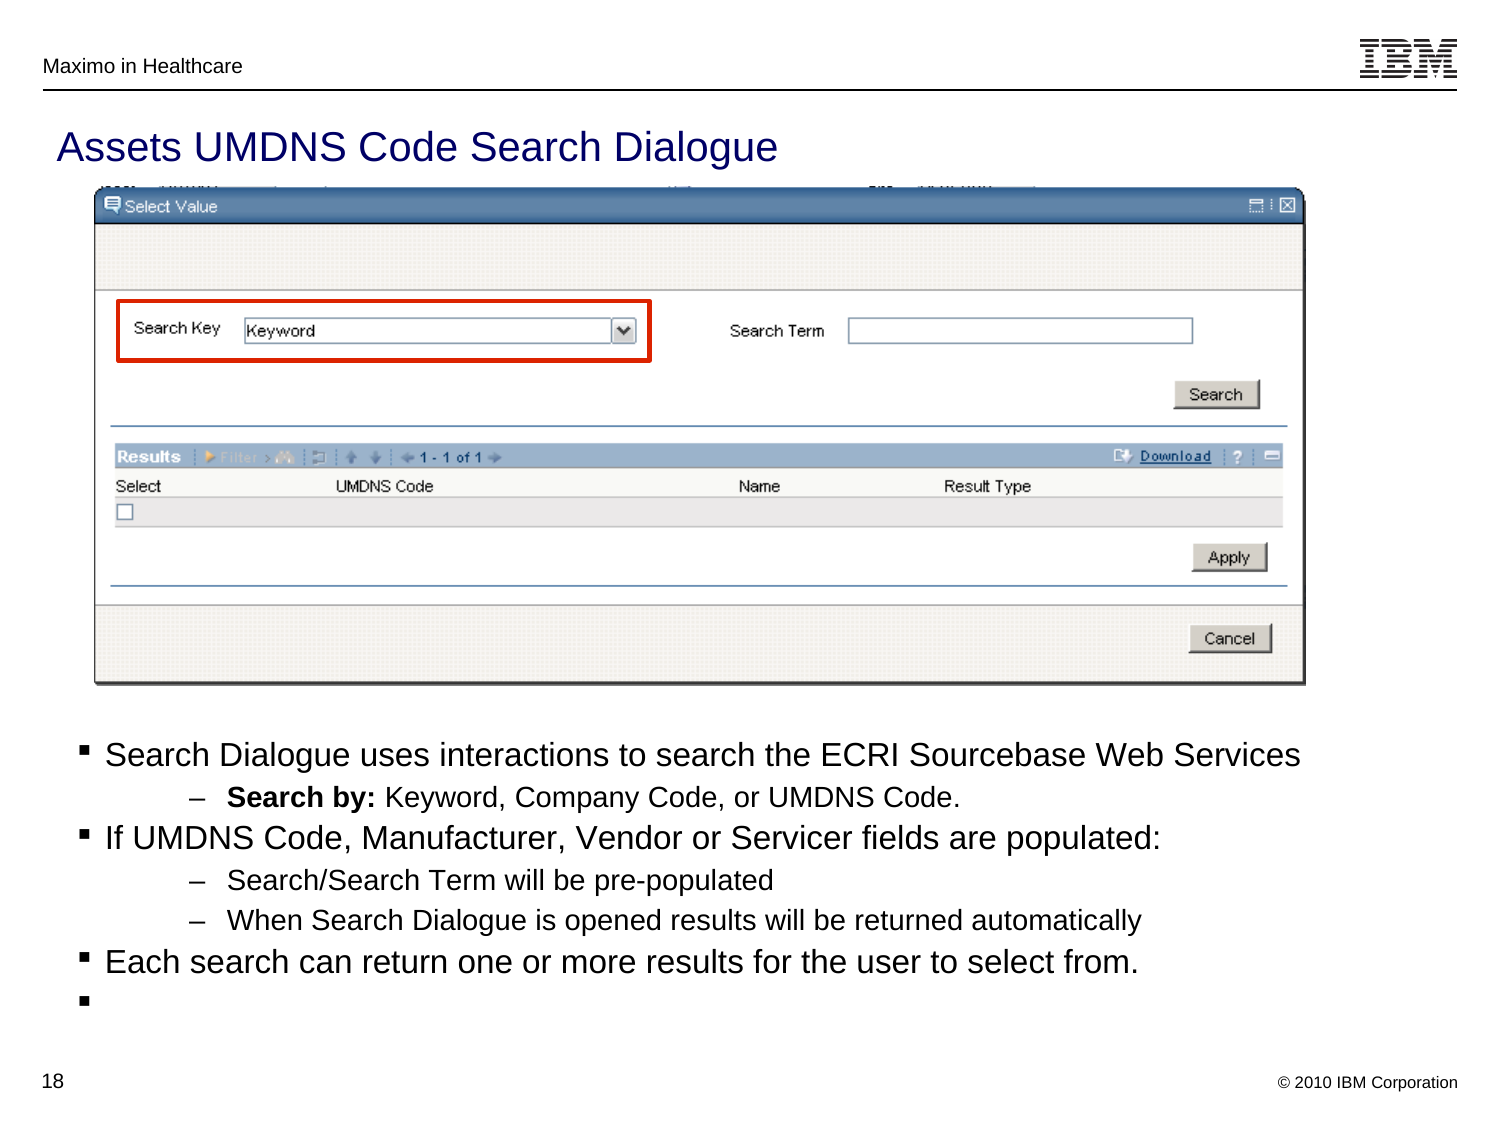

# Assets UMDNS Code Search Dialogue
Search Dialogue uses interactions to search the ECRI Sourcebase Web Services
Search by: Keyword, Company Code, or UMDNS Code.
If UMDNS Code, Manufacturer, Vendor or Servicer fields are populated:
Search/Search Term will be pre-populated
When Search Dialogue is opened results will be returned automatically
Each search can return one or more results for the user to select from.